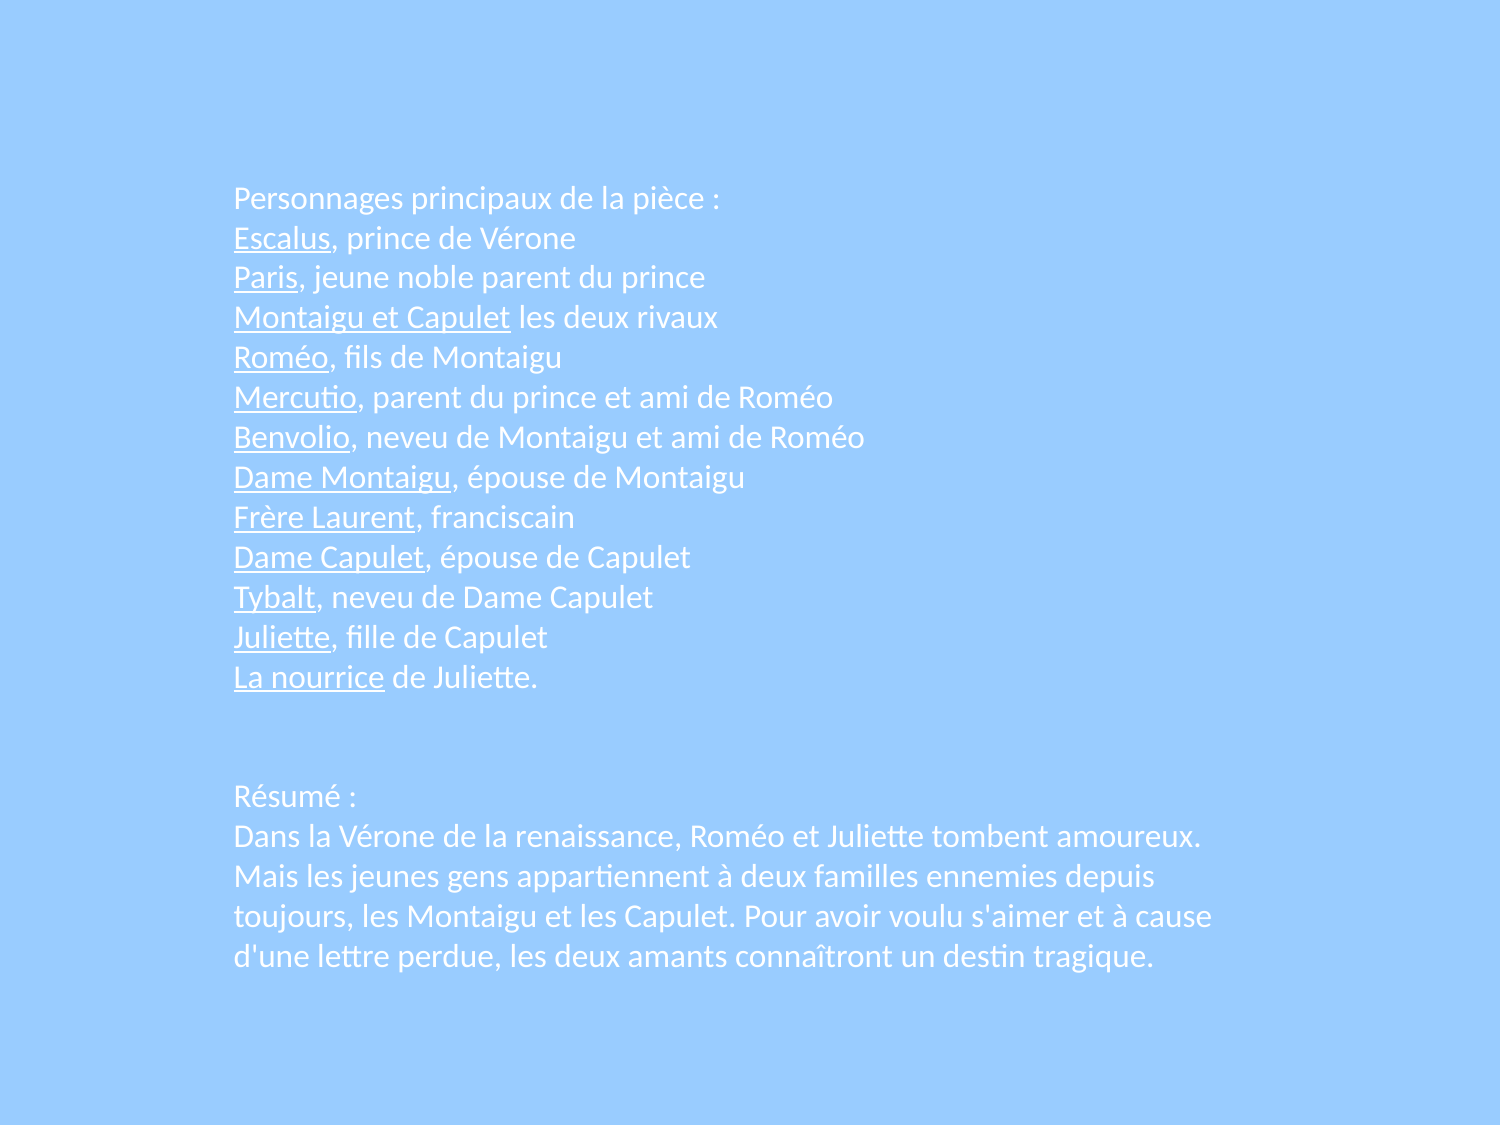

Personnages principaux de la pièce :
Escalus, prince de Vérone
Paris, jeune noble parent du prince
Montaigu et Capulet les deux rivaux
Roméo, fils de Montaigu
Mercutio, parent du prince et ami de Roméo
Benvolio, neveu de Montaigu et ami de Roméo
Dame Montaigu, épouse de Montaigu
Frère Laurent, franciscain
Dame Capulet, épouse de Capulet
Tybalt, neveu de Dame Capulet
Juliette, fille de Capulet
La nourrice de Juliette.
Résumé :
Dans la Vérone de la renaissance, Roméo et Juliette tombent amoureux. Mais les jeunes gens appartiennent à deux familles ennemies depuis toujours, les Montaigu et les Capulet. Pour avoir voulu s'aimer et à cause d'une lettre perdue, les deux amants connaîtront un destin tragique.